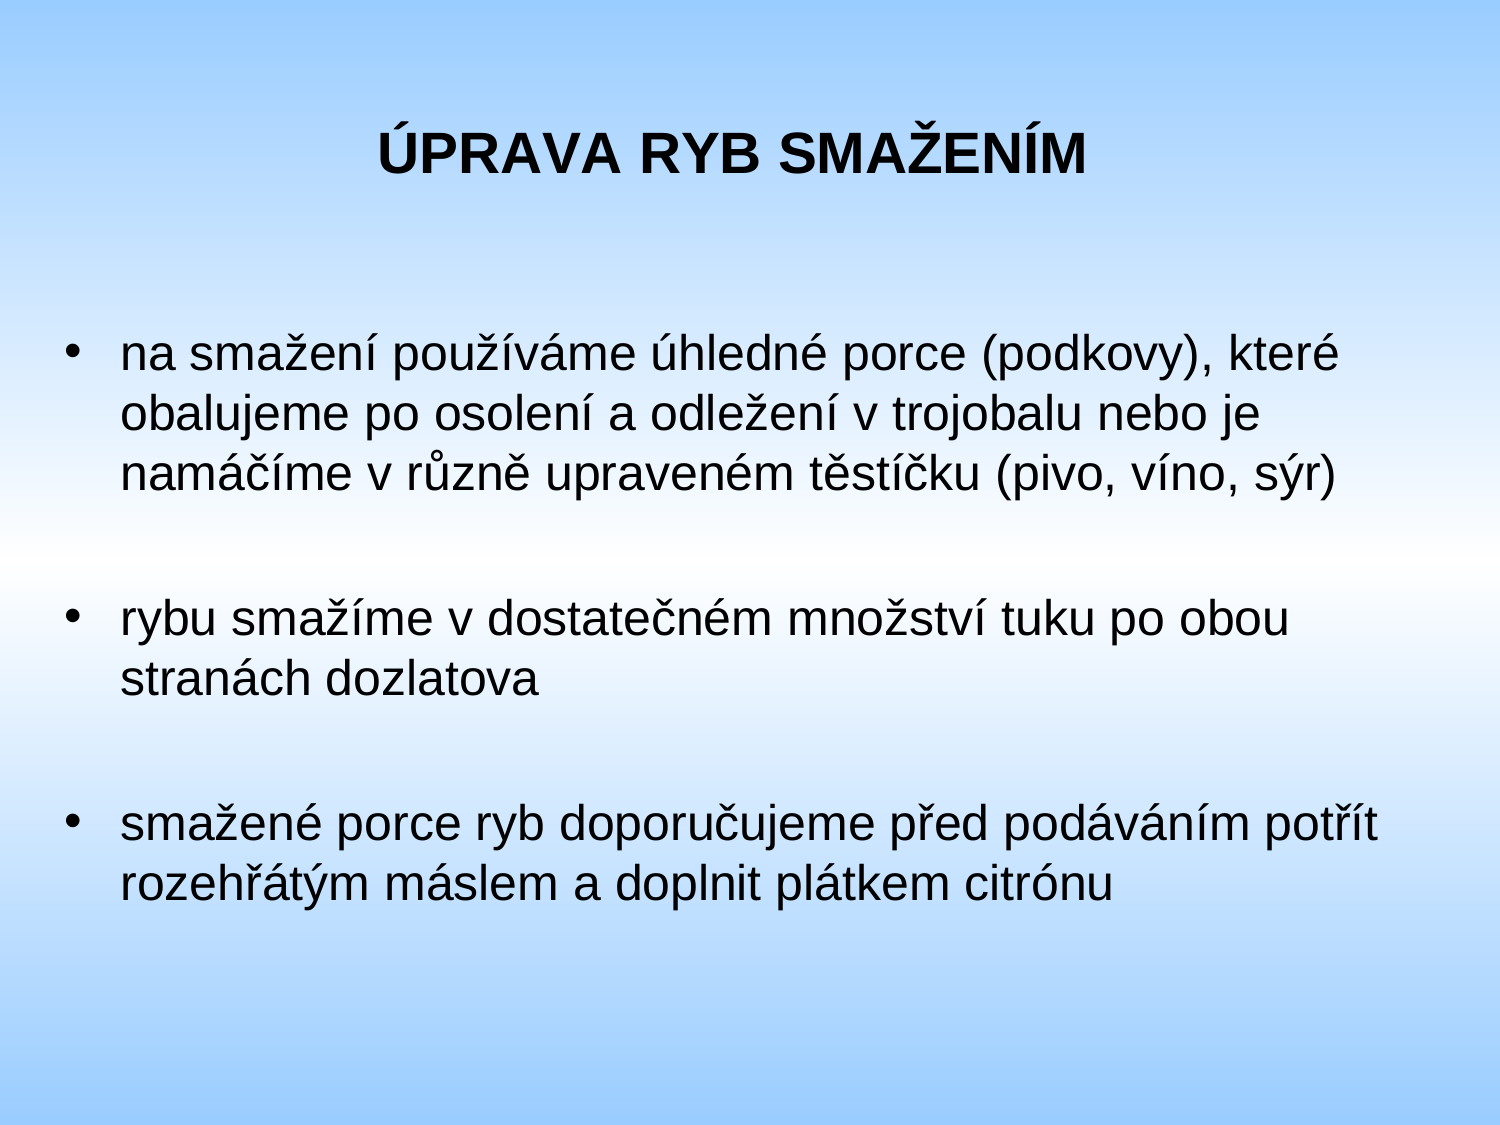

# ÚPRAVA RYB SMAŽENÍM
na smažení používáme úhledné porce (podkovy), které obalujeme po osolení a odležení v trojobalu nebo je namáčíme v různě upraveném těstíčku (pivo, víno, sýr)
rybu smažíme v dostatečném množství tuku po obou stranách dozlatova
smažené porce ryb doporučujeme před podáváním potřít rozehřátým máslem a doplnit plátkem citrónu